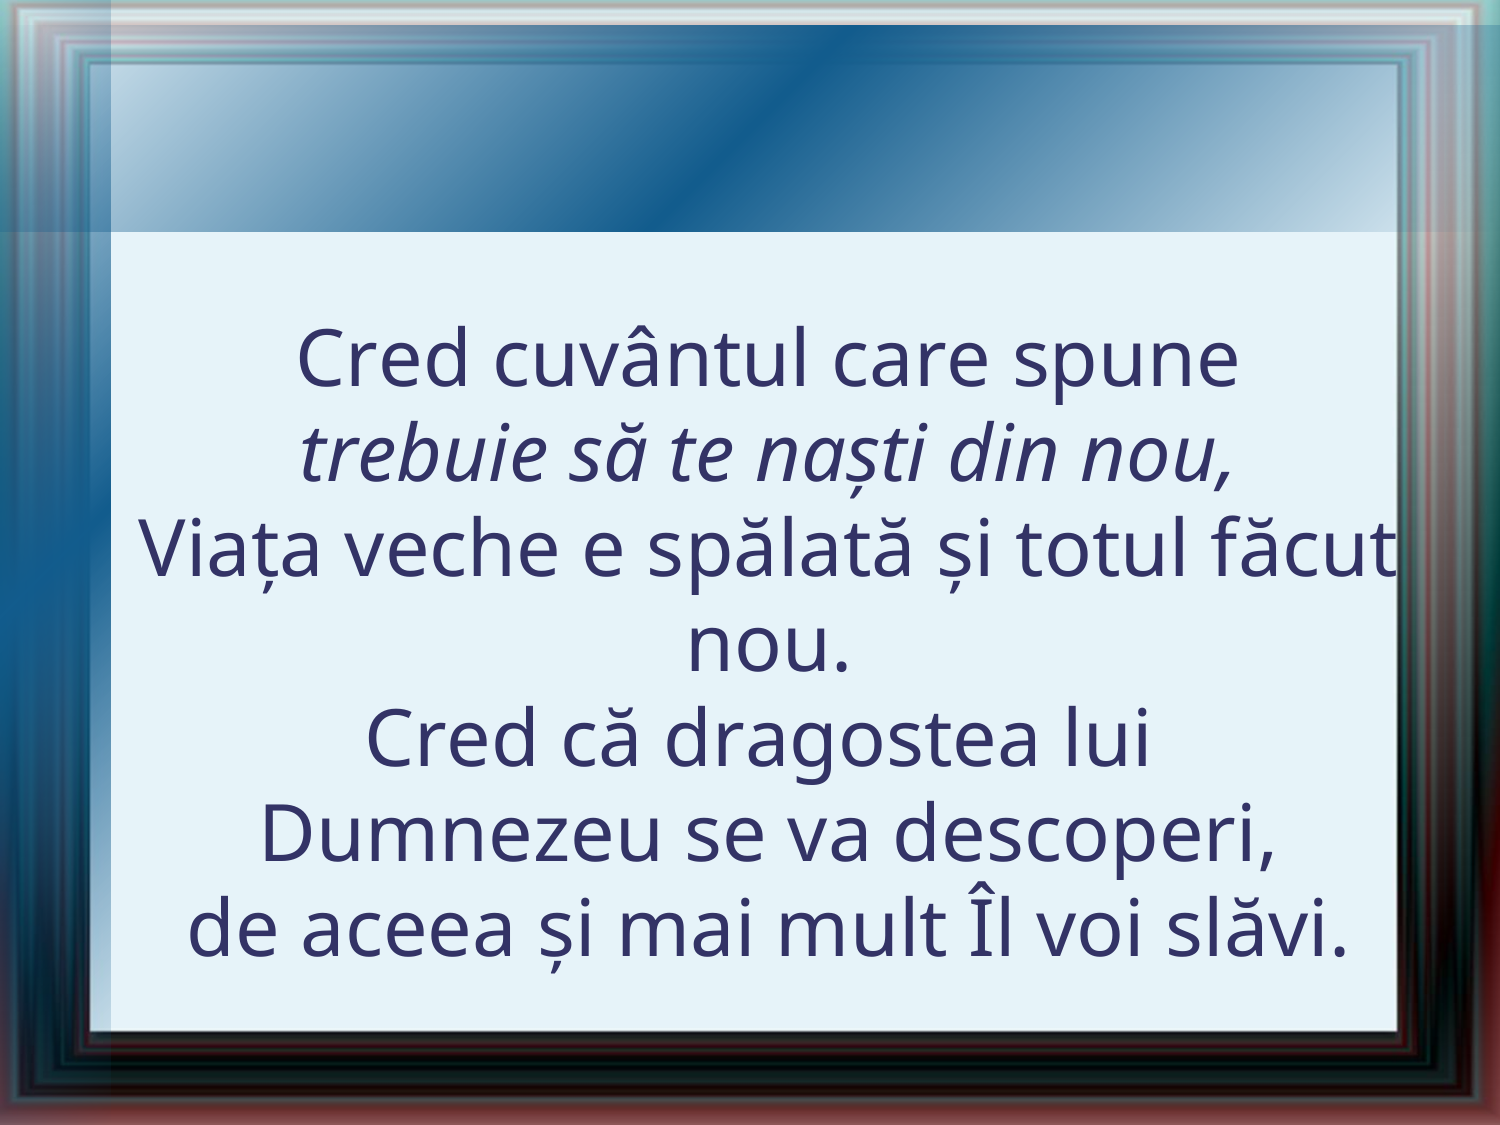

# Cred cuvântul care spune trebuie să te naşti din nou, Viaţa veche e spălată şi totul făcut nou. Cred că dragostea lui Dumnezeu se va descoperi, de aceea şi mai mult Îl voi slăvi.